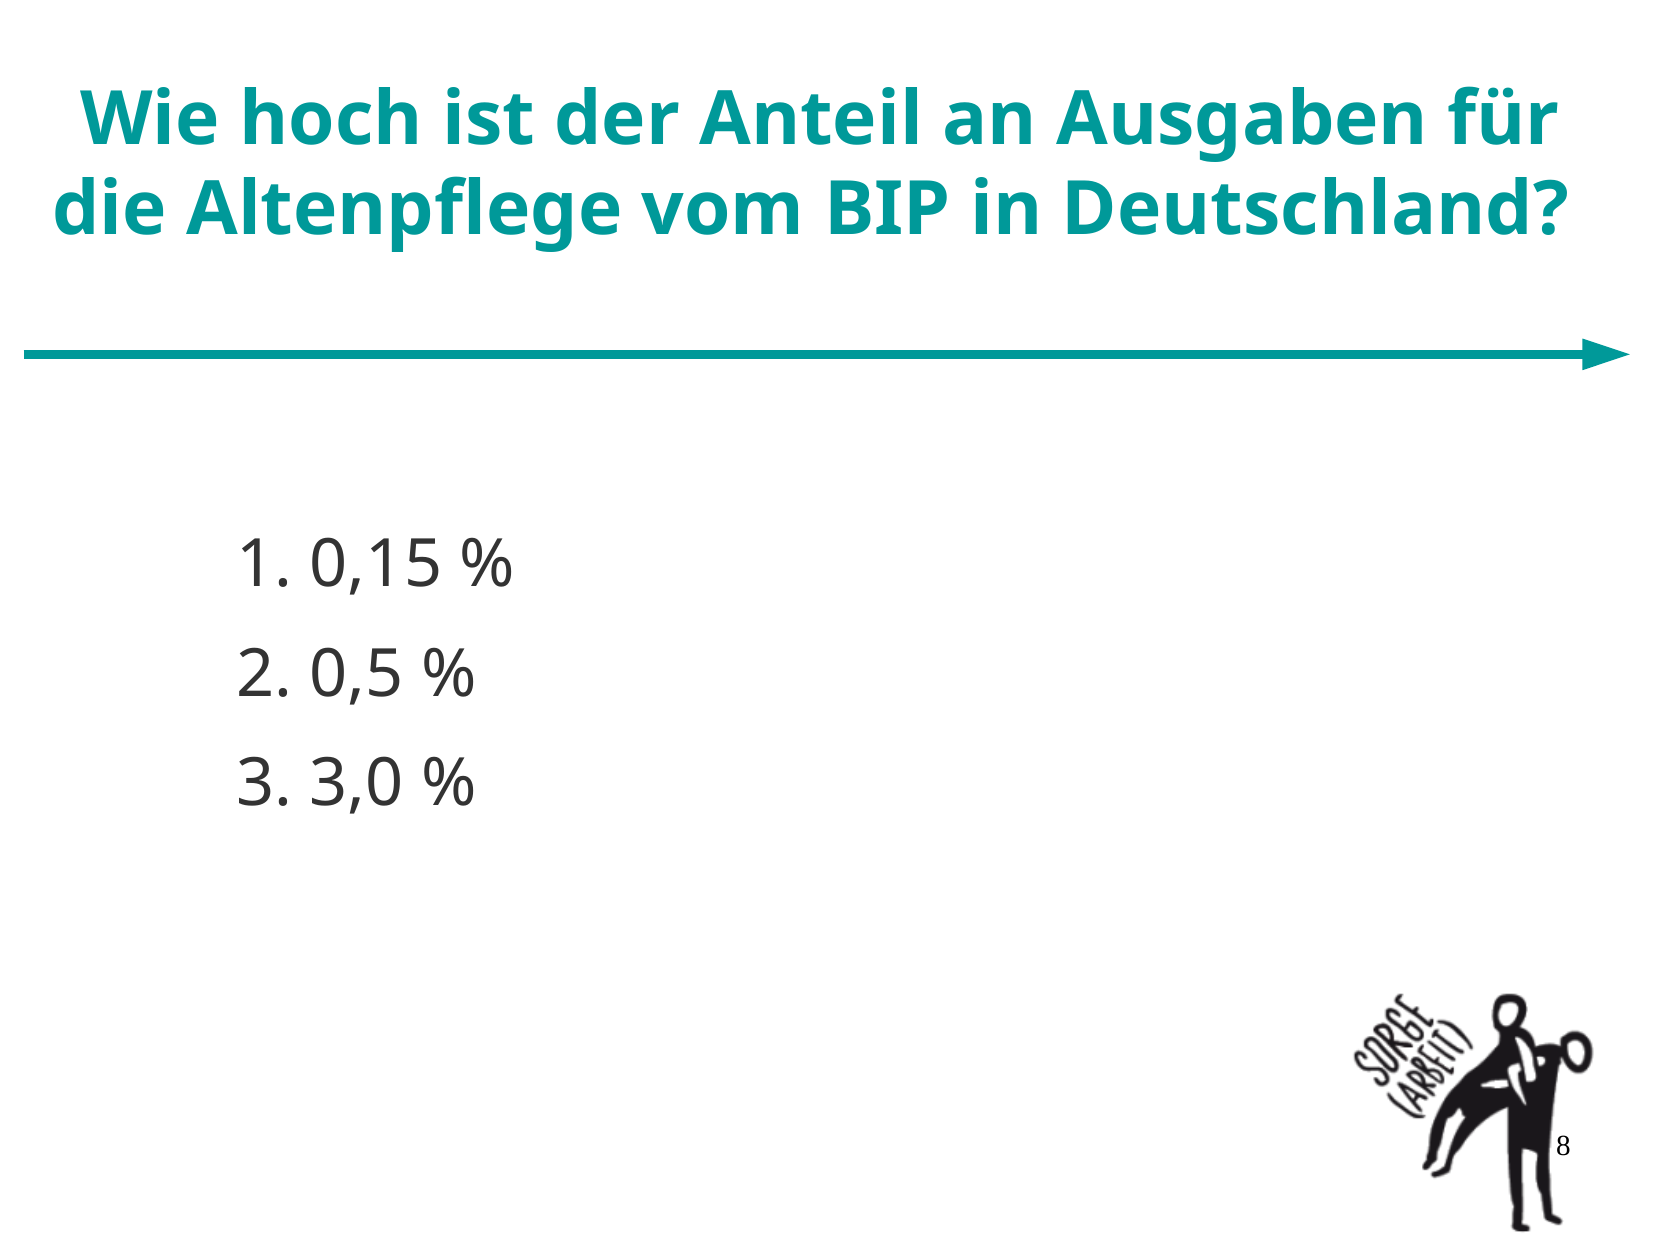

# Wie hoch ist der Anteil an Ausgaben für die Altenpflege vom BIP in Deutschland?
1. 0,15 %
2. 0,5 %
3. 3,0 %
8